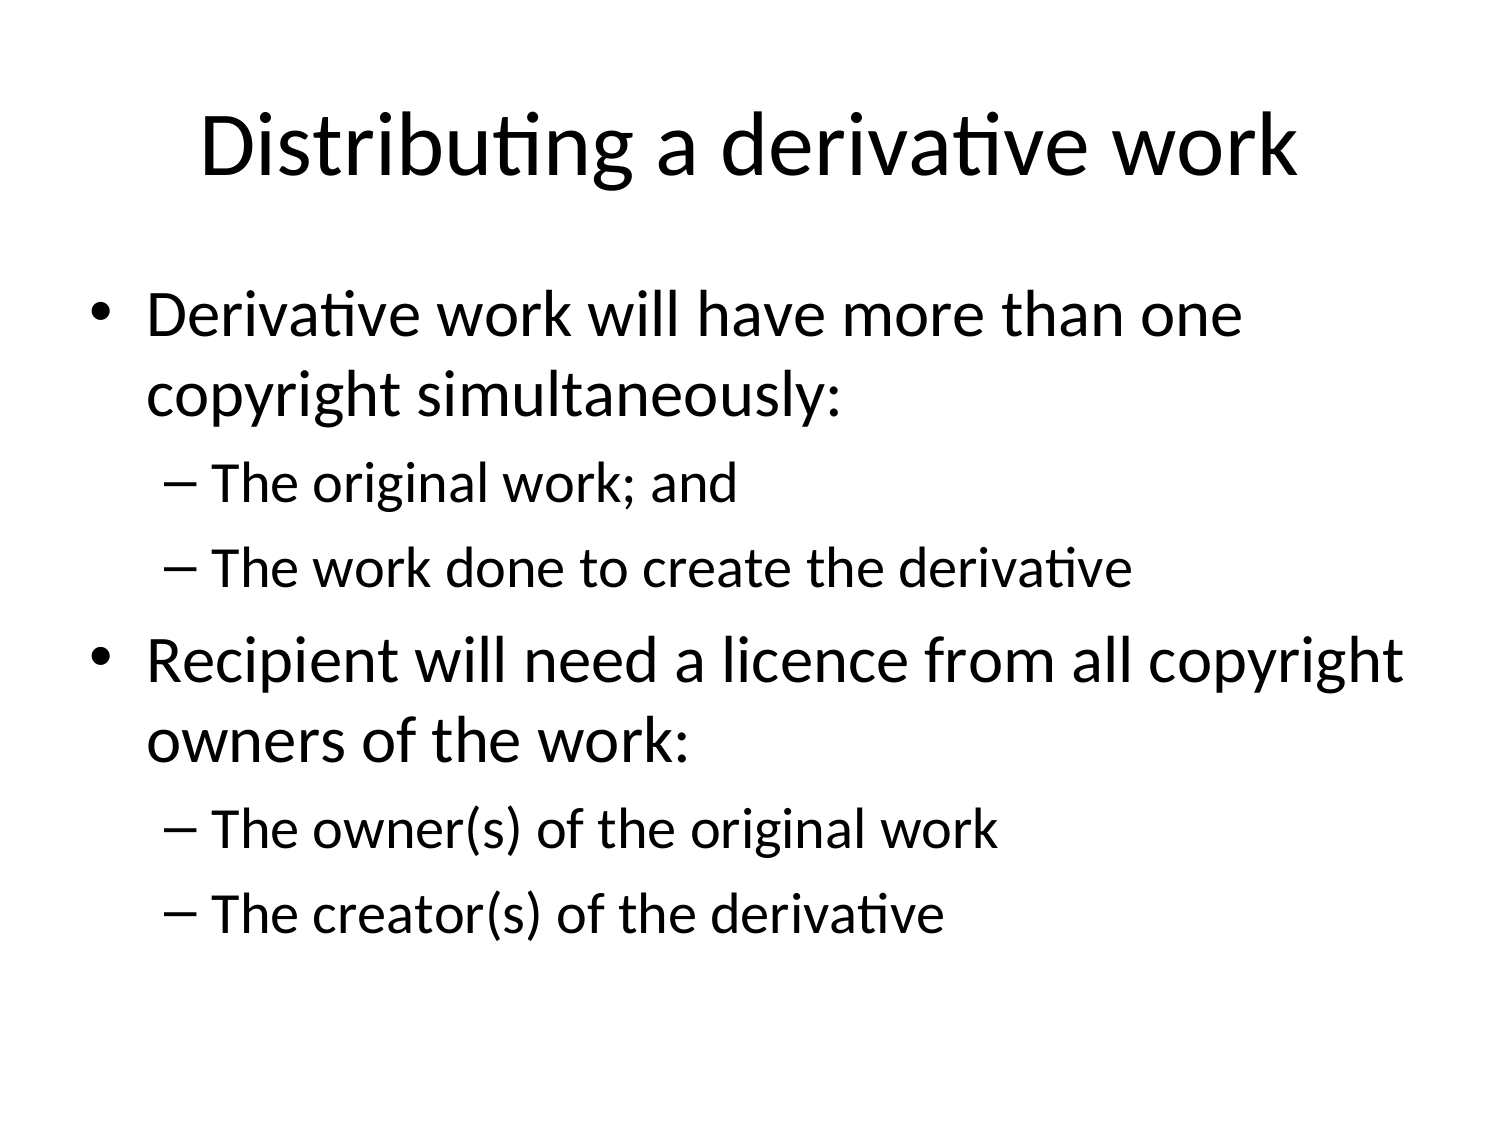

# Distributing a derivative work
Derivative work will have more than one copyright simultaneously:
The original work; and
The work done to create the derivative
Recipient will need a licence from all copyright owners of the work:
The owner(s) of the original work
The creator(s) of the derivative